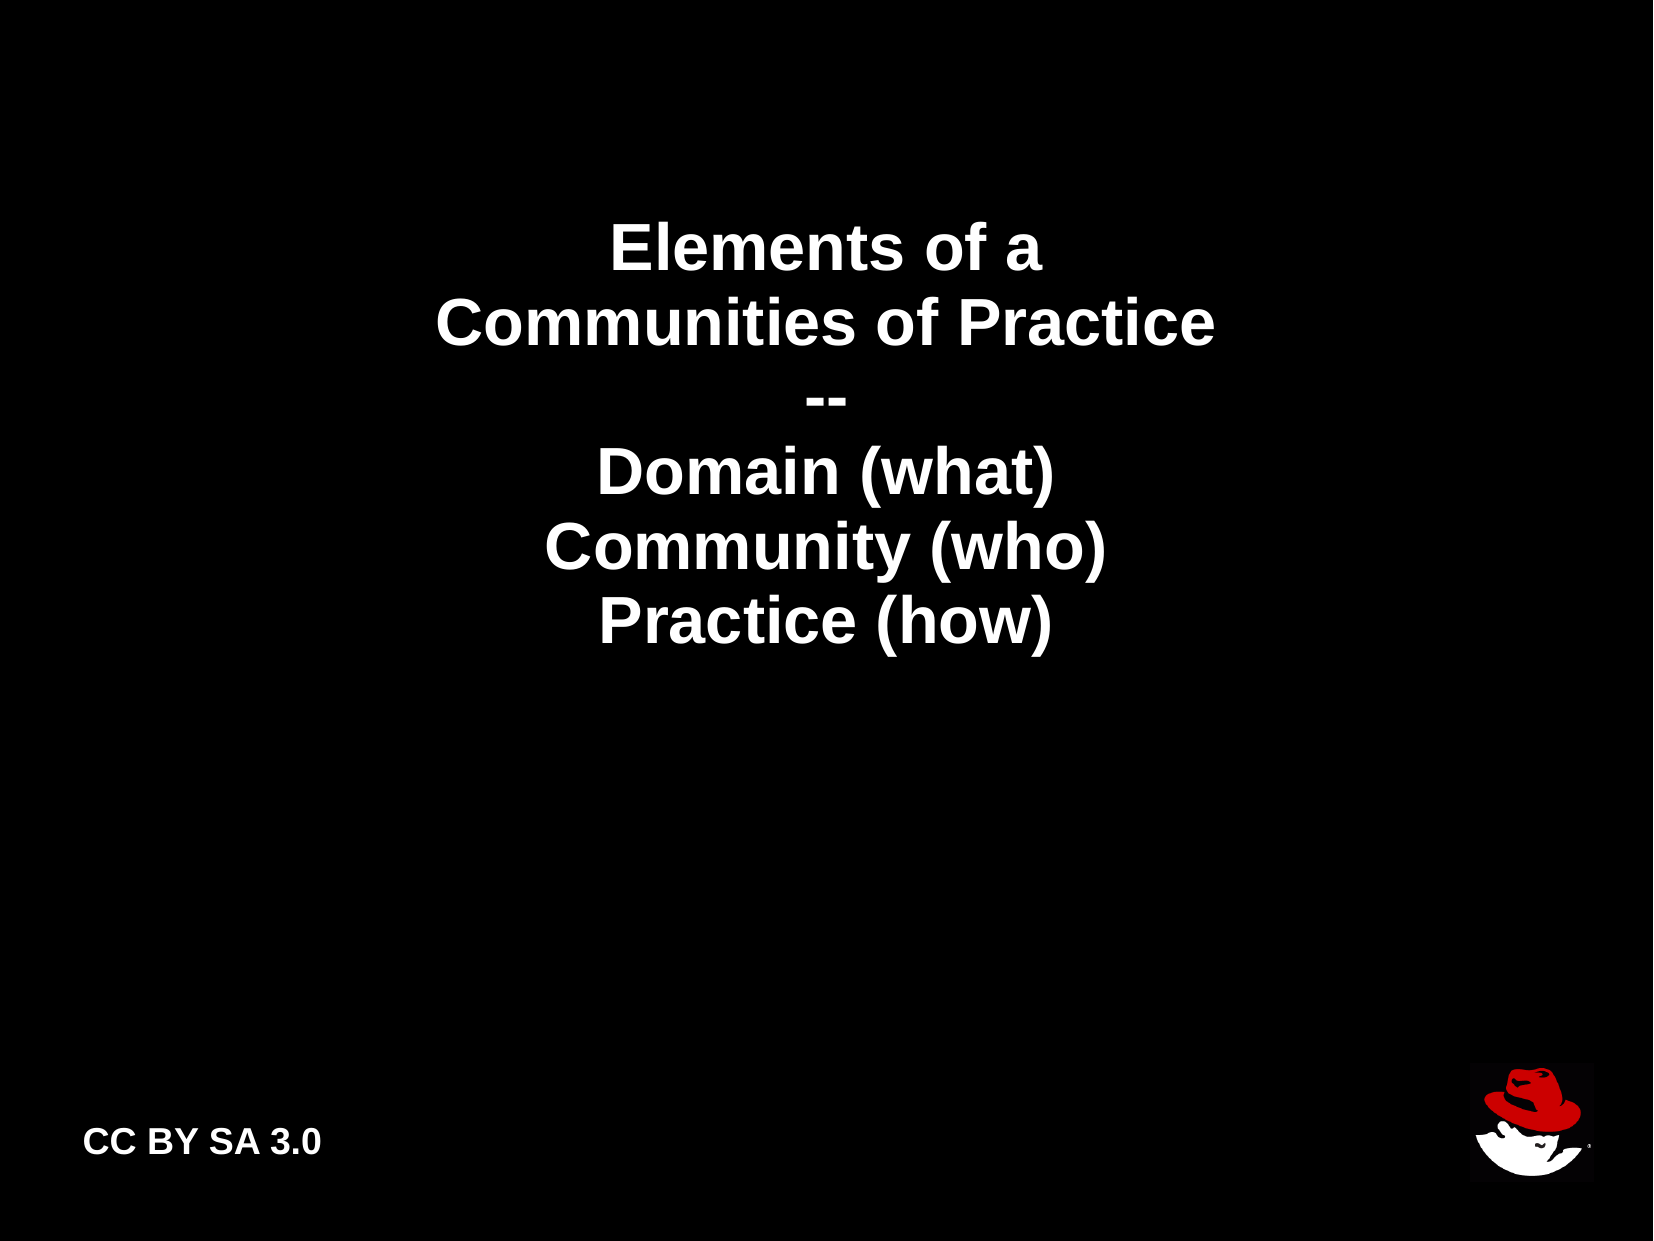

# Elements of a
Communities of Practice
--
Domain (what)
Community (who)
Practice (how)
CC BY SA 3.0